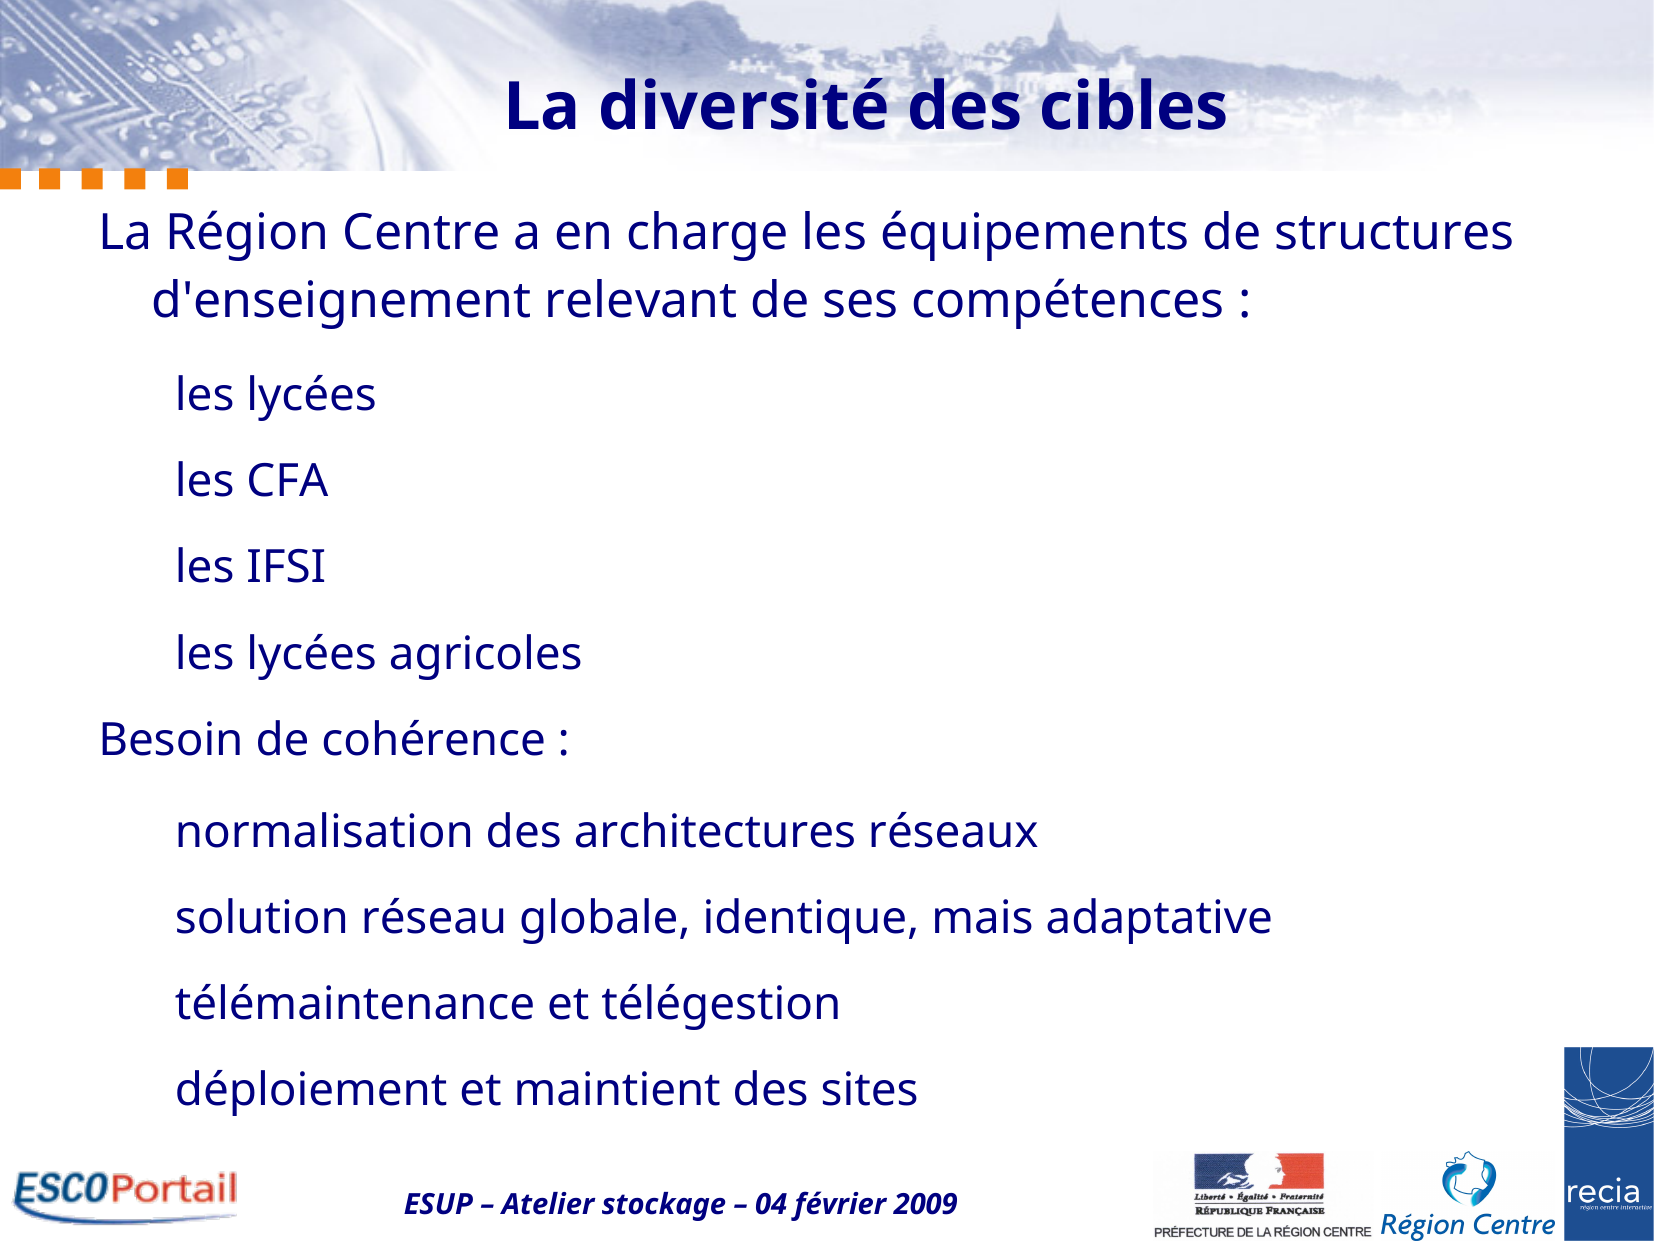

# La diversité des cibles
La Région Centre a en charge les équipements de structures d'enseignement relevant de ses compétences :
les lycées
les CFA
les IFSI
les lycées agricoles
Besoin de cohérence :
normalisation des architectures réseaux
solution réseau globale, identique, mais adaptative
télémaintenance et télégestion
déploiement et maintient des sites